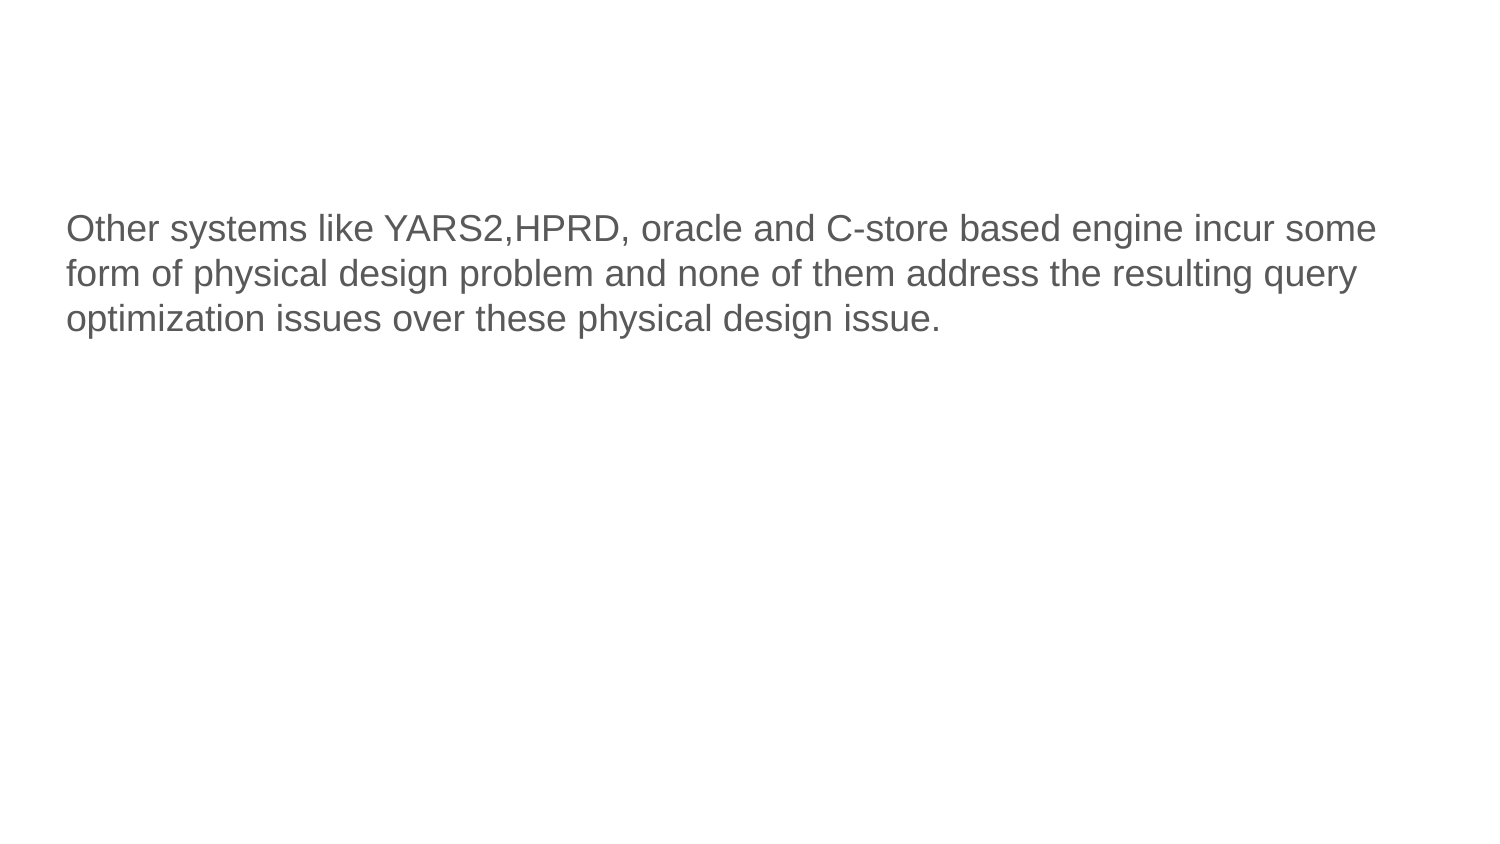

# Other systems like YARS2,HPRD, oracle and C-store based engine incur some form of physical design problem and none of them address the resulting query optimization issues over these physical design issue.